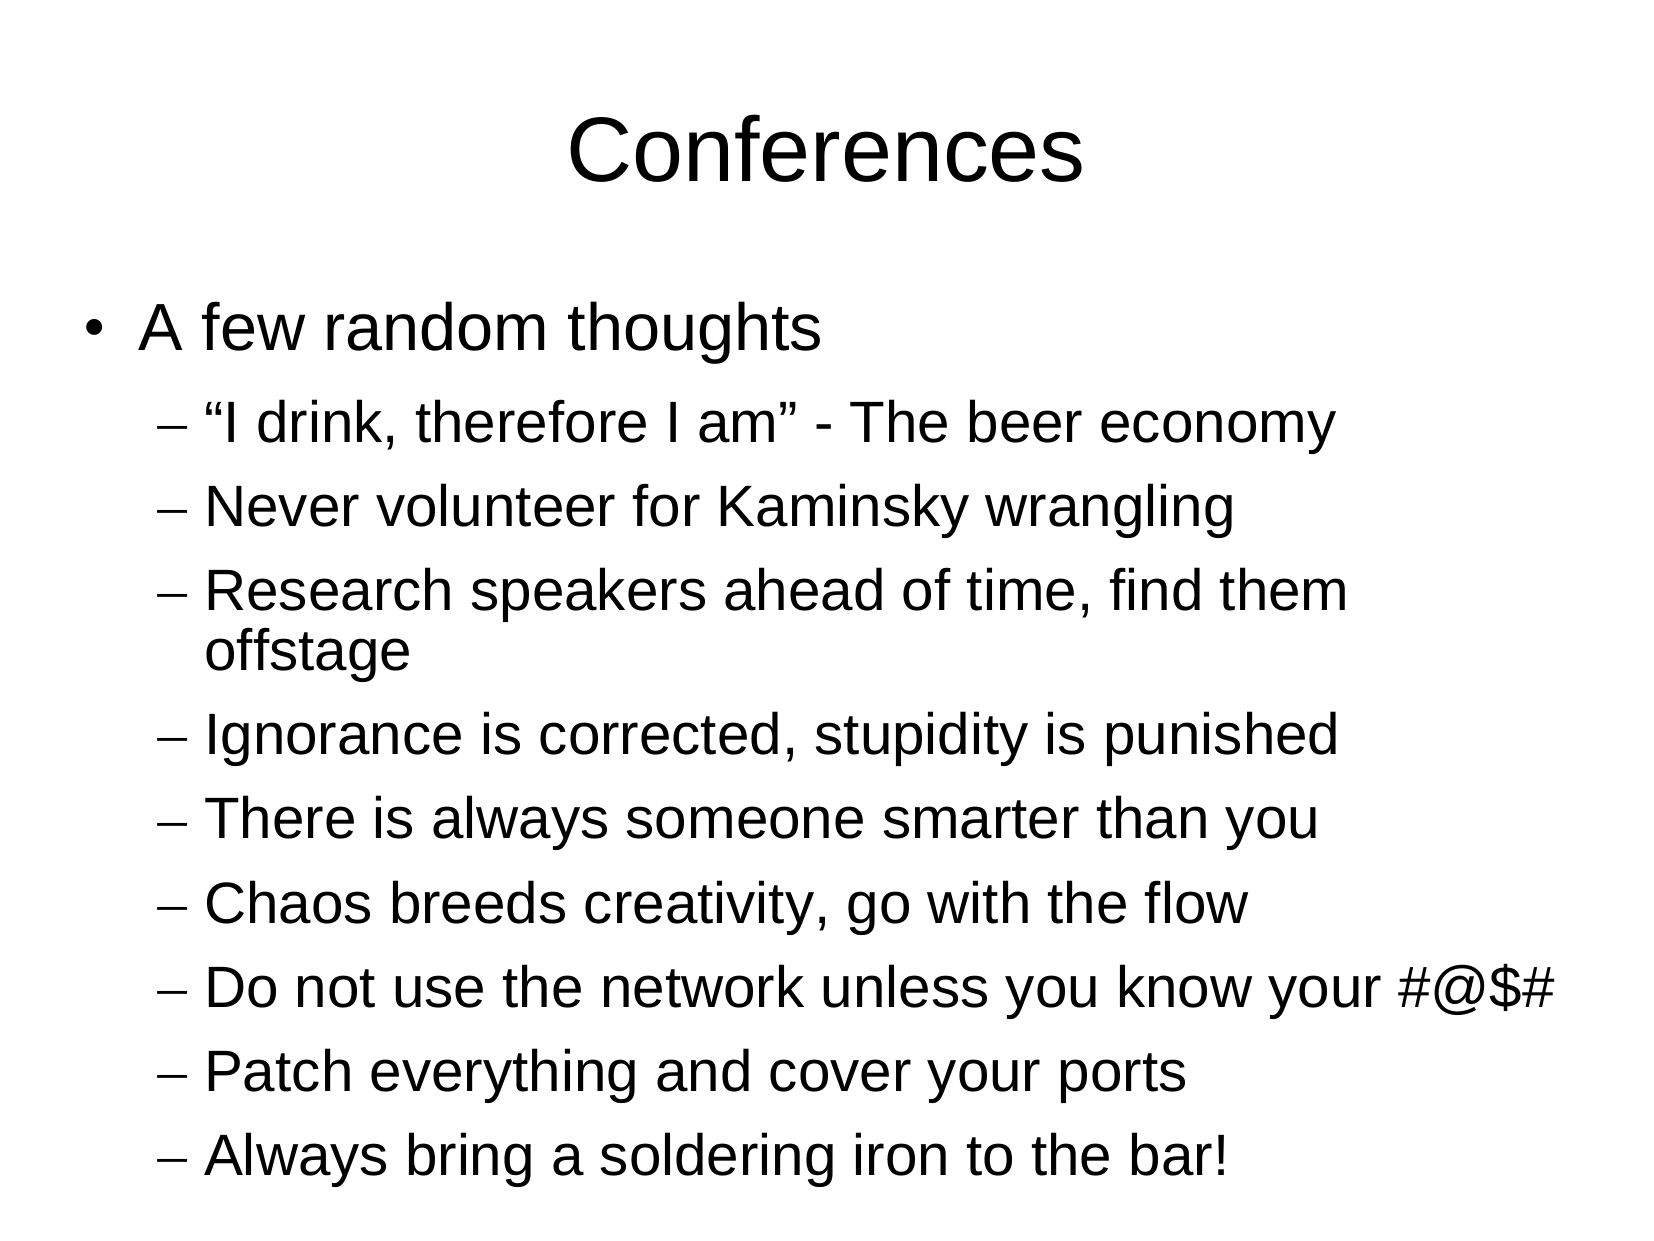

# Conferences
A few random thoughts
“I drink, therefore I am” - The beer economy
Never volunteer for Kaminsky wrangling
Research speakers ahead of time, find them offstage
Ignorance is corrected, stupidity is punished
There is always someone smarter than you
Chaos breeds creativity, go with the flow
Do not use the network unless you know your #@$#
Patch everything and cover your ports
Always bring a soldering iron to the bar!